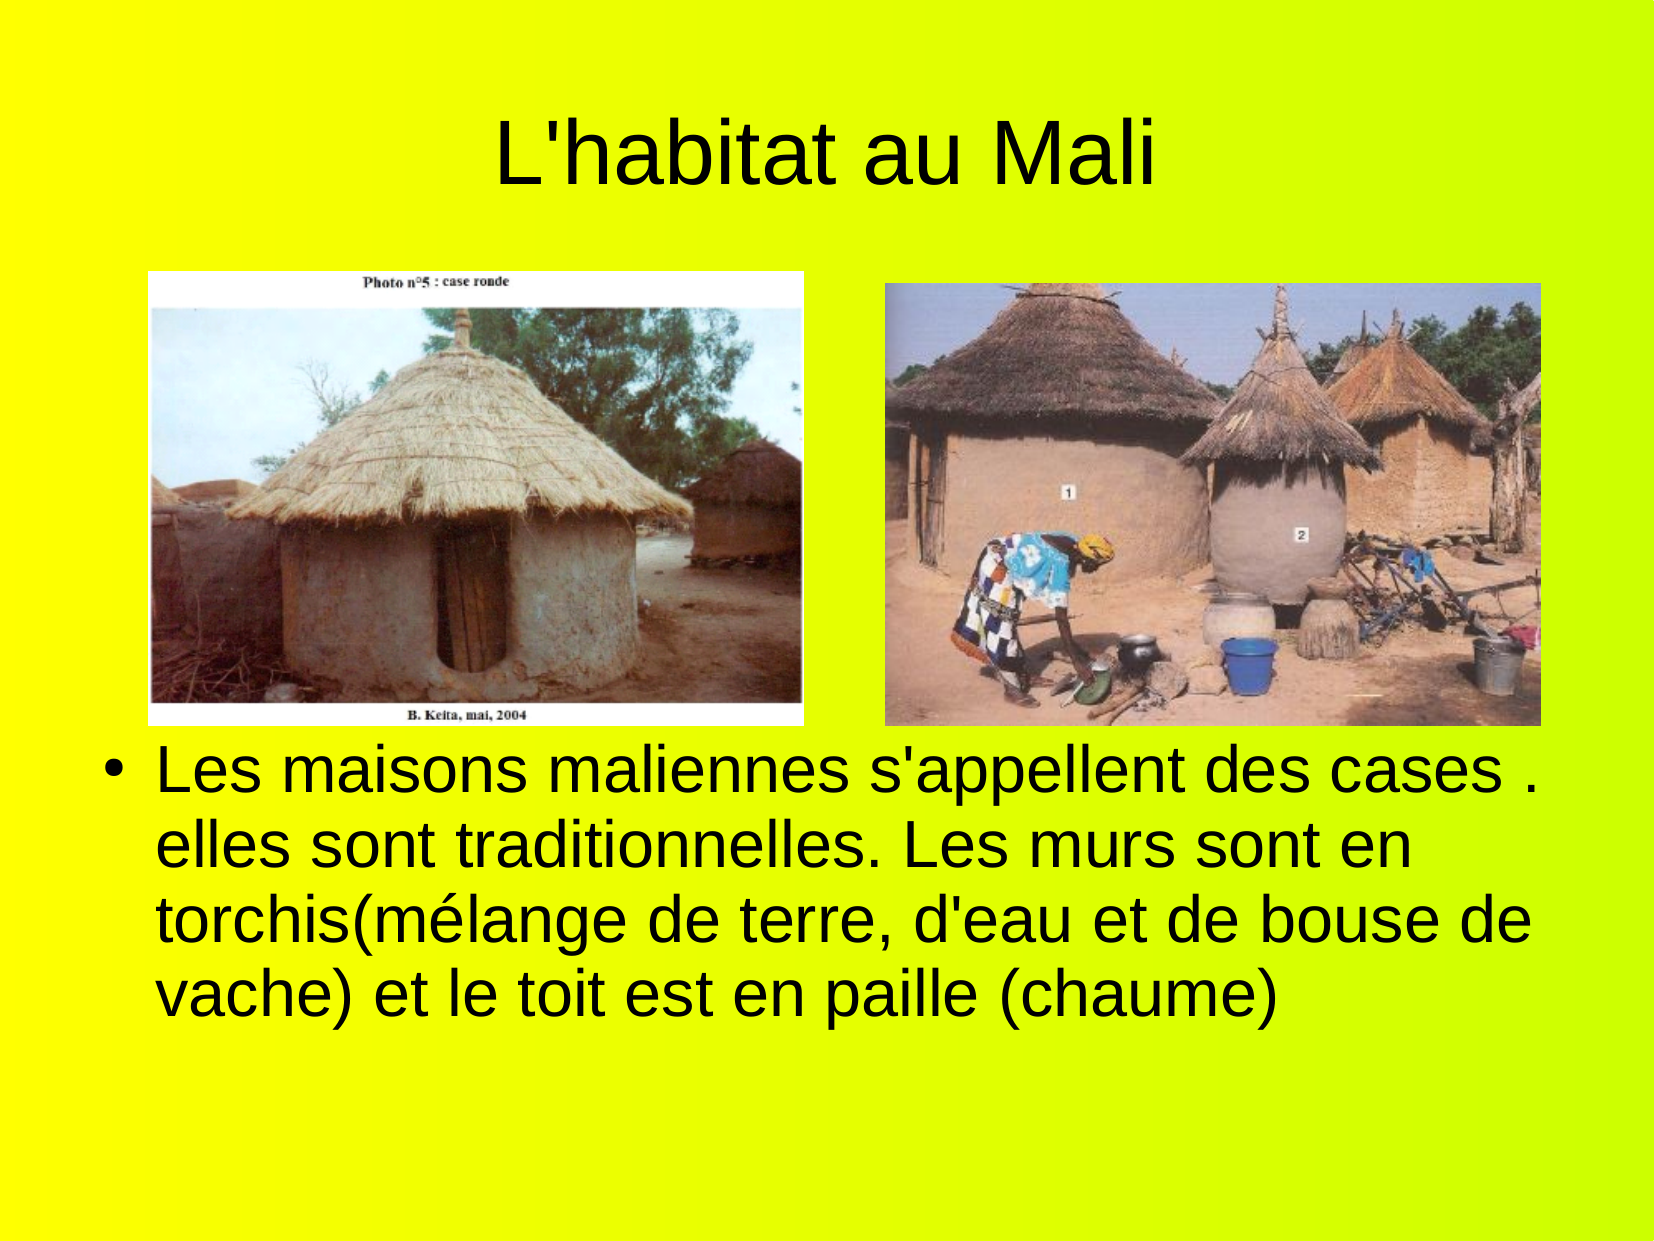

# L'habitat au Mali
Les maisons maliennes s'appellent des cases . elles sont traditionnelles. Les murs sont en torchis(mélange de terre, d'eau et de bouse de vache) et le toit est en paille (chaume)